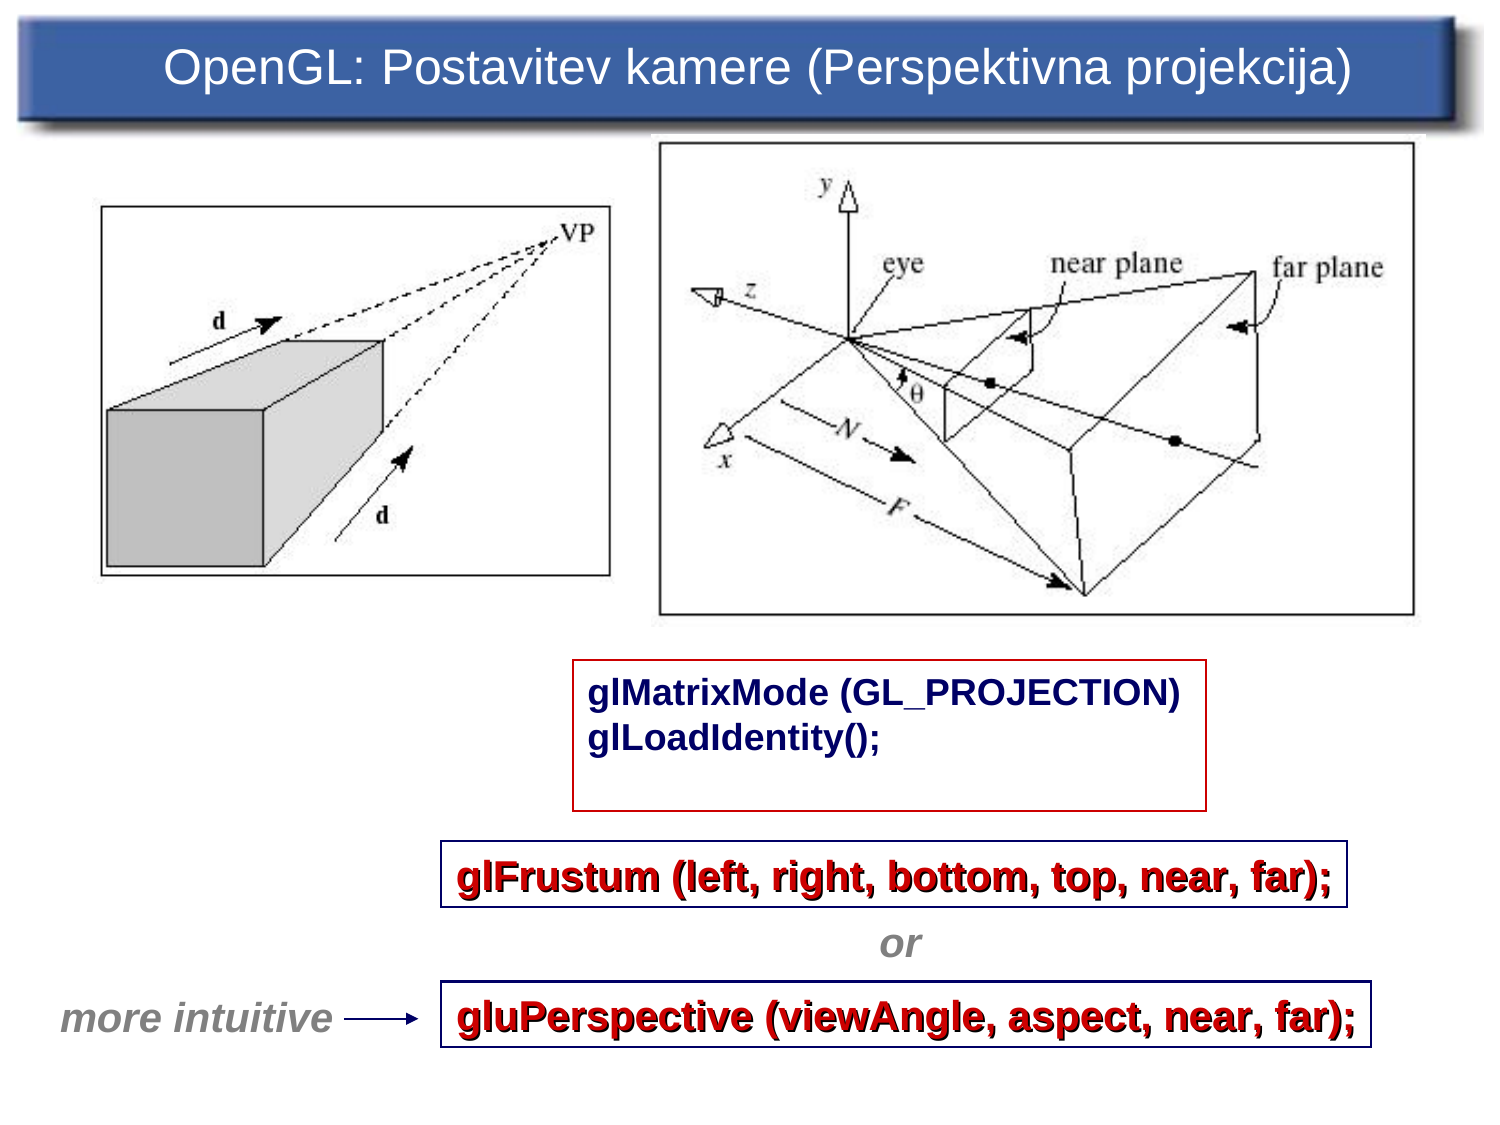

OpenGL: Postavitev kamere (Perspektivna projekcija)
glMatrixMode (GL_PROJECTION)
glLoadIdentity();
glFrustum (left, right, bottom, top, near, far);
or
gluPerspective (viewAngle, aspect, near, far);
more intuitive